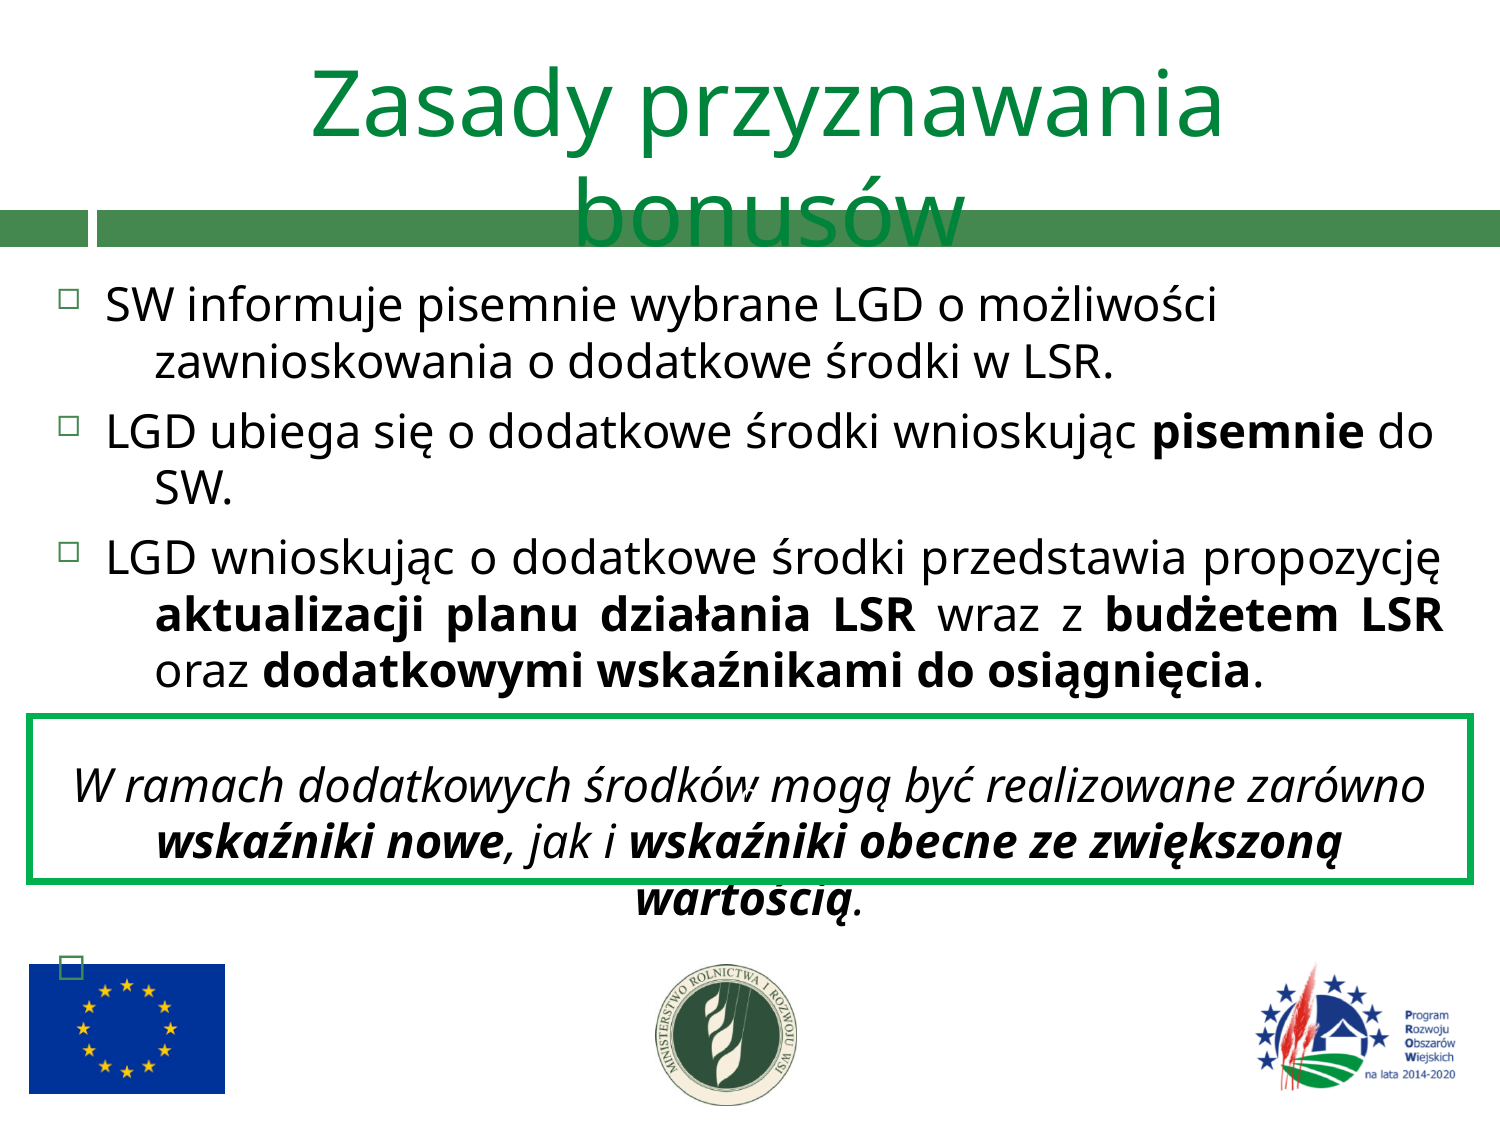

# Zasady przyznawania bonusów
SW informuje pisemnie wybrane LGD o możliwości zawnioskowania o dodatkowe środki w LSR.
LGD ubiega się o dodatkowe środki wnioskując pisemnie do SW.
LGD wnioskując o dodatkowe środki przedstawia propozycję aktualizacji planu działania LSR wraz z budżetem LSR oraz dodatkowymi wskaźnikami do osiągnięcia.
W ramach dodatkowych środków mogą być realizowane zarówno wskaźniki nowe, jak i wskaźniki obecne ze zwiększoną wartością.
0